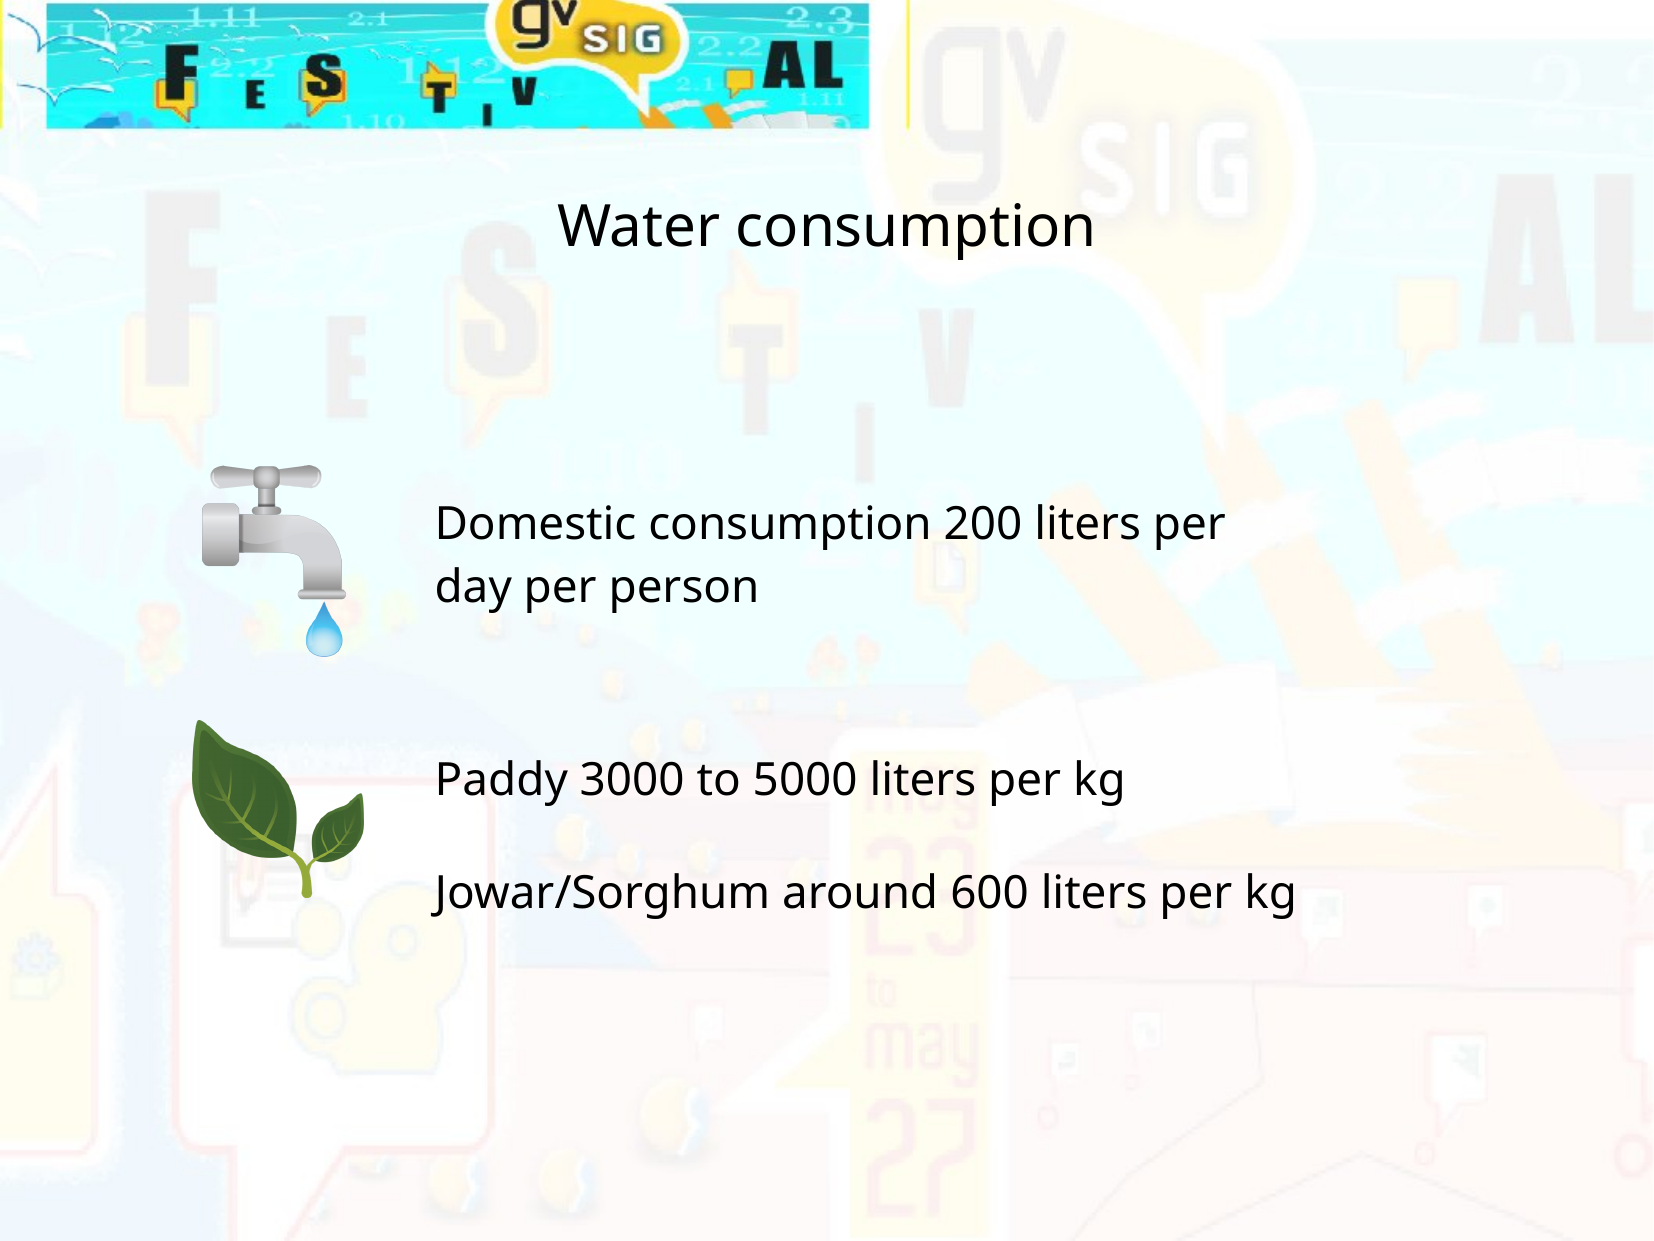

# Water consumption
Domestic consumption 200 liters per day per person
Paddy 3000 to 5000 liters per kg
Jowar/Sorghum around 600 liters per kg